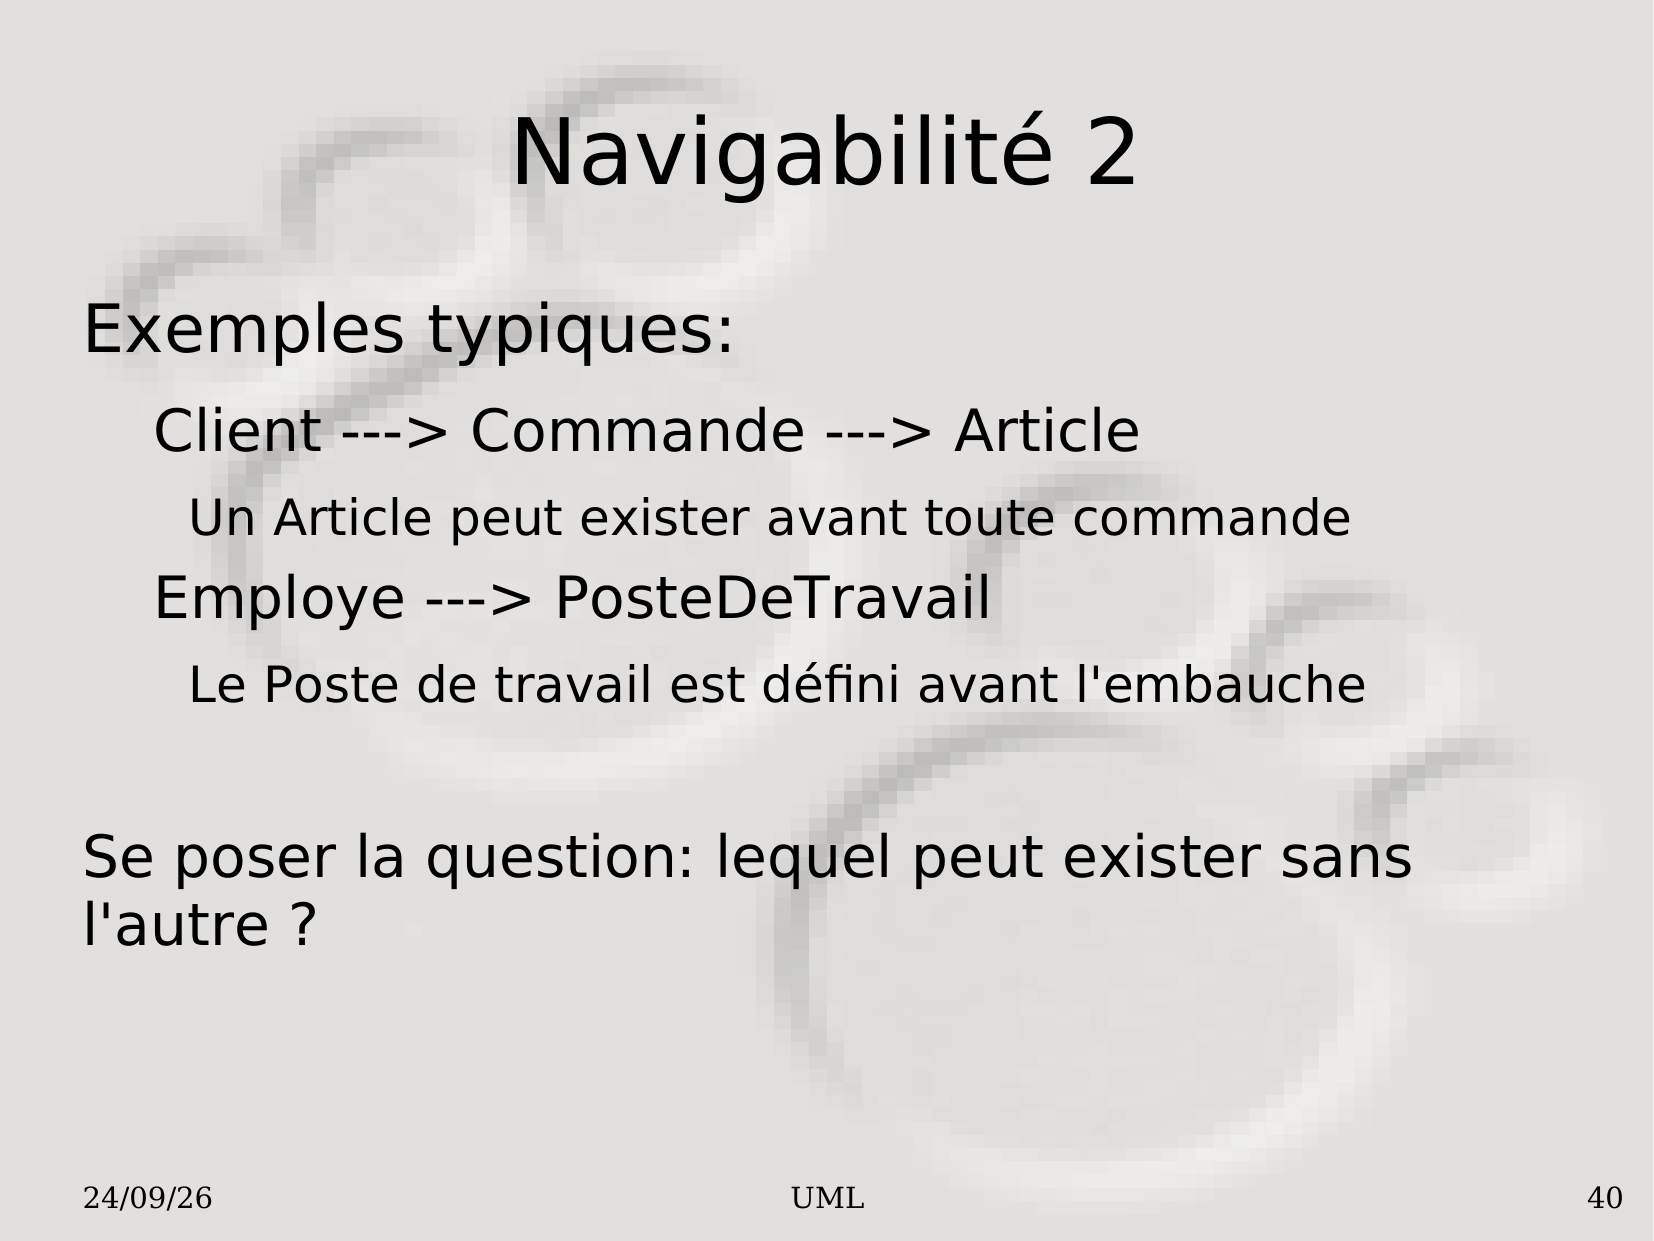

# Navigabilité 2
Exemples typiques:
Client ---> Commande ---> Article
Un Article peut exister avant toute commande
Employe ---> PosteDeTravail
Le Poste de travail est défini avant l'embauche
Se poser la question: lequel peut exister sans l'autre ?
UML
40